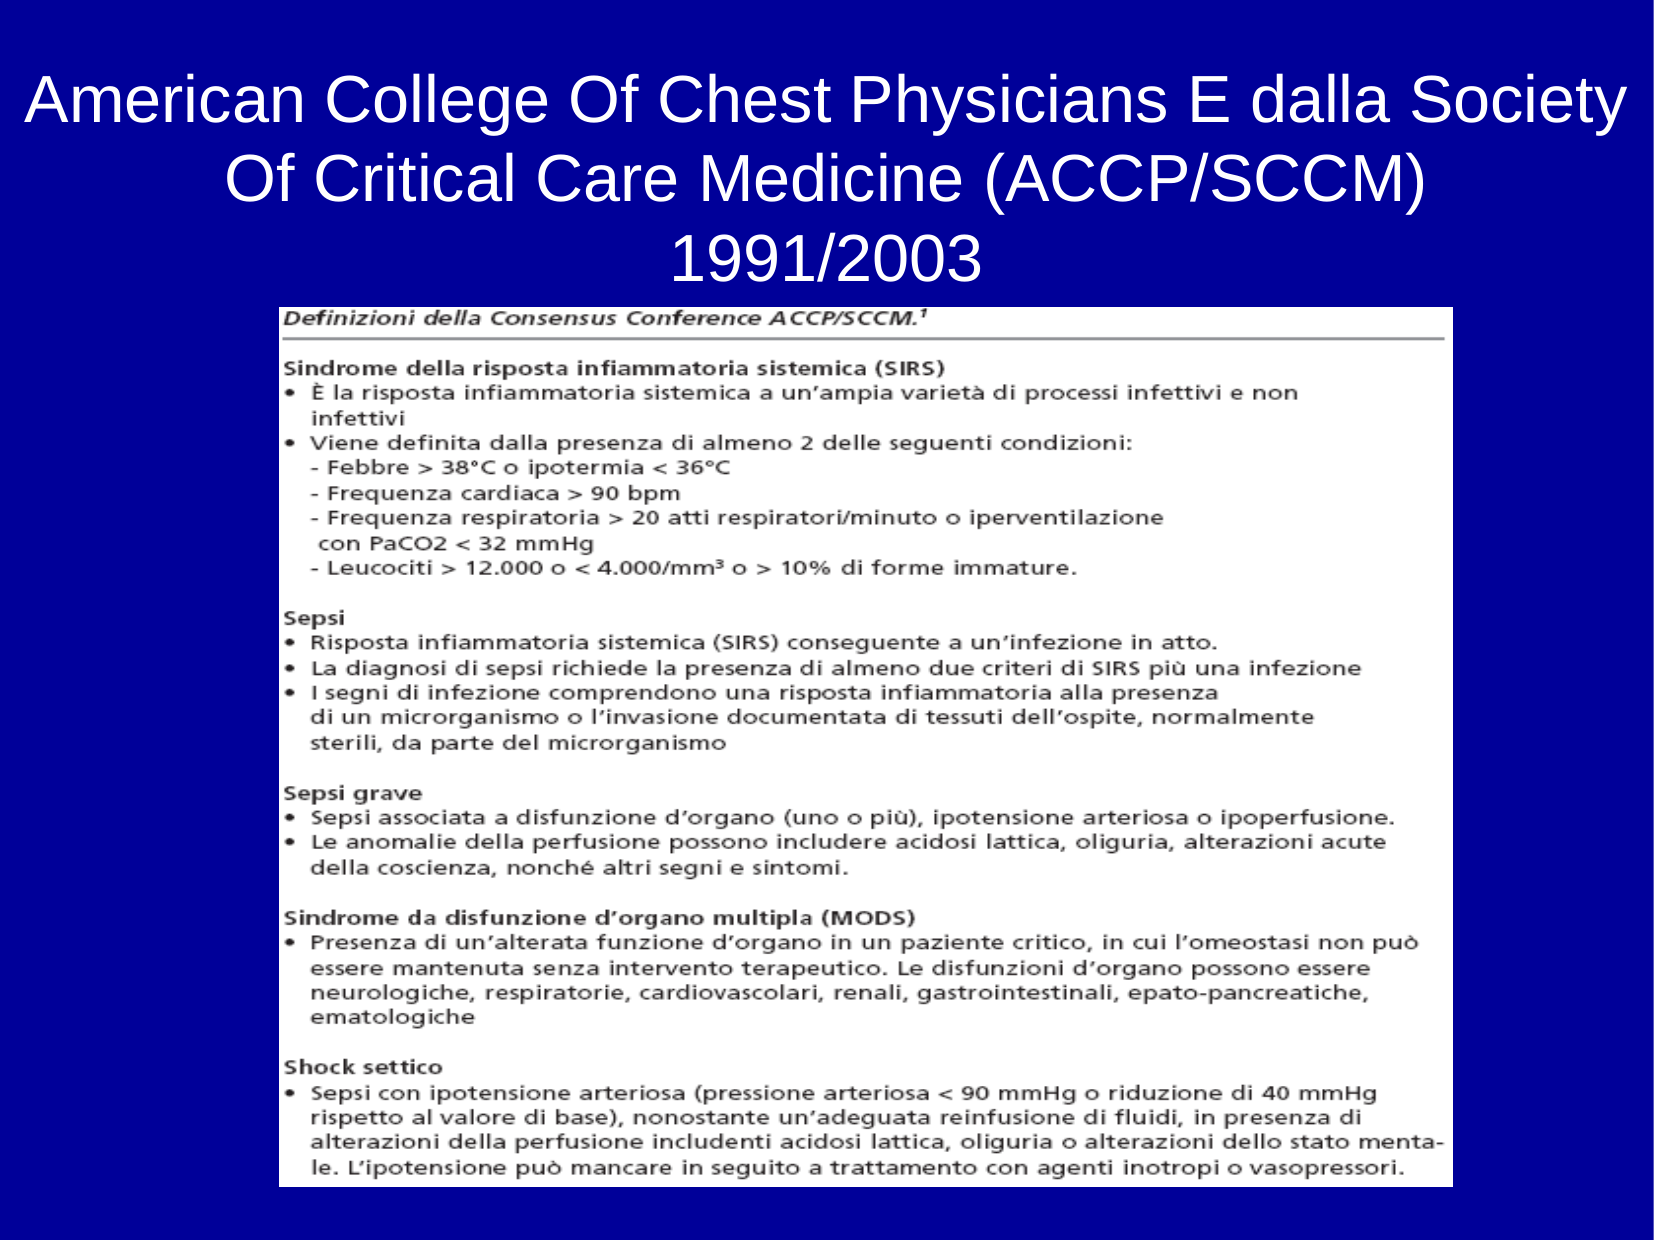

# American College Of Chest Physicians E dalla Society Of Critical Care Medicine (ACCP/SCCM) 1991/2003